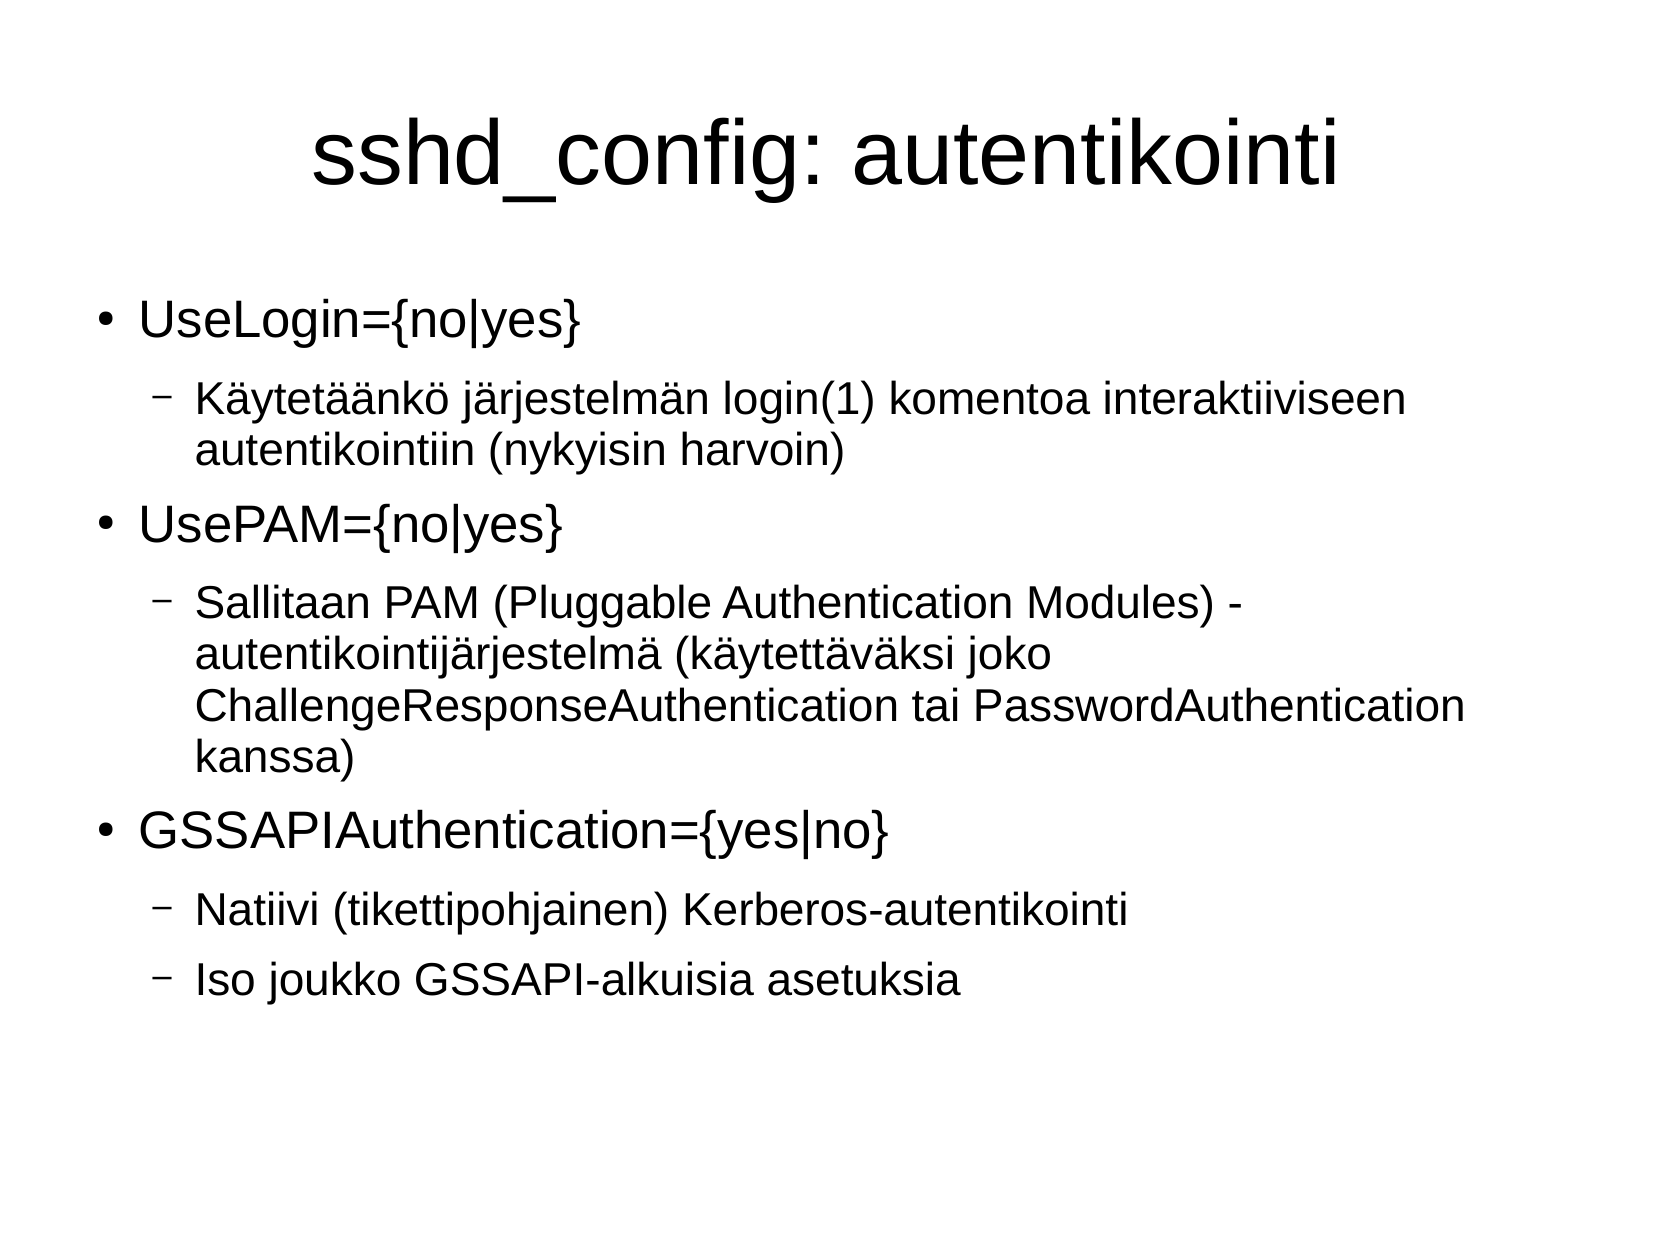

# sshd_config: autentikointi
UseLogin={no|yes}
Käytetäänkö järjestelmän login(1) komentoa interaktiiviseen autentikointiin (nykyisin harvoin)
UsePAM={no|yes}
Sallitaan PAM (Pluggable Authentication Modules) -autentikointijärjestelmä (käytettäväksi joko ChallengeResponseAuthentication tai PasswordAuthentication kanssa)
GSSAPIAuthentication={yes|no}
Natiivi (tikettipohjainen) Kerberos-autentikointi
Iso joukko GSSAPI-alkuisia asetuksia